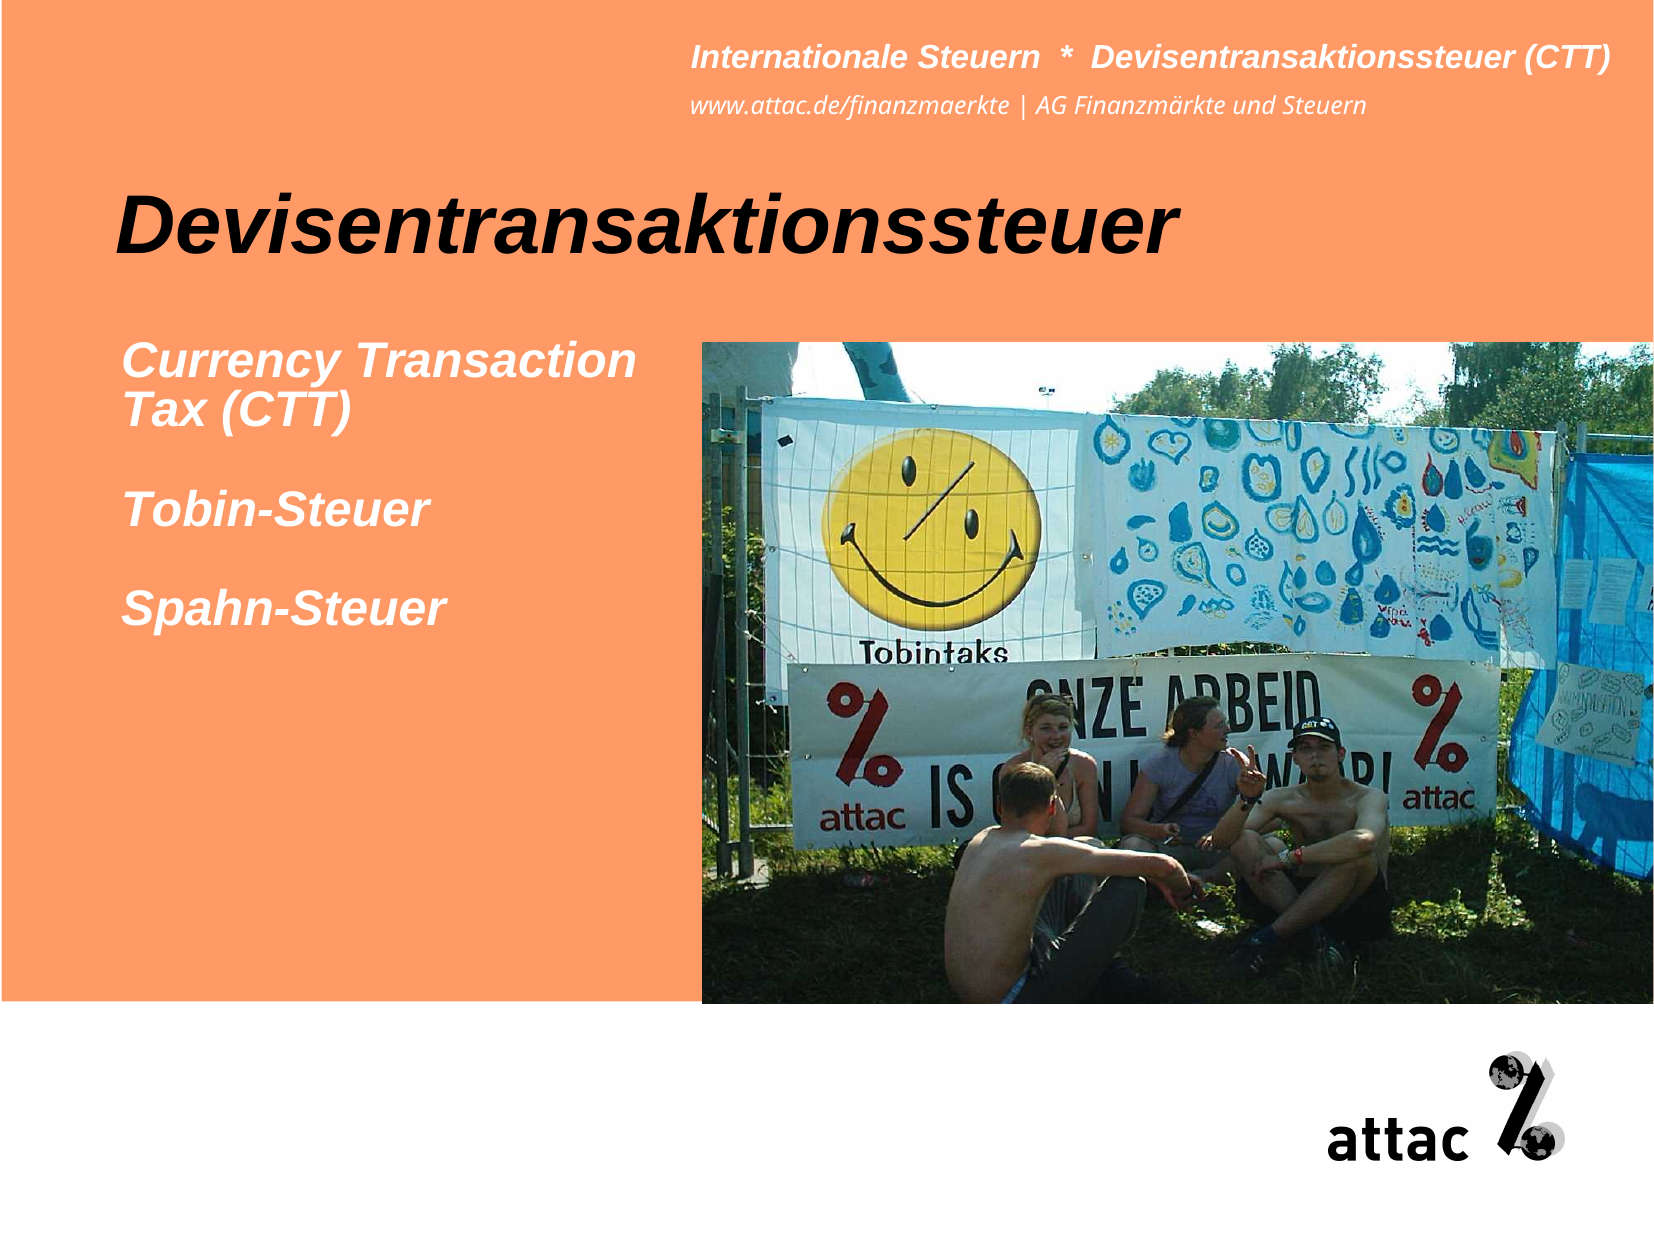

Internationale Steuern * Devisentransaktionssteuer (CTT)
www.attac.de/finanzmaerkte | AG Finanzmärkte und Steuern
Devisentransaktionssteuer
Currency Transaction Tax (CTT)
Tobin-Steuer
Spahn-Steuer